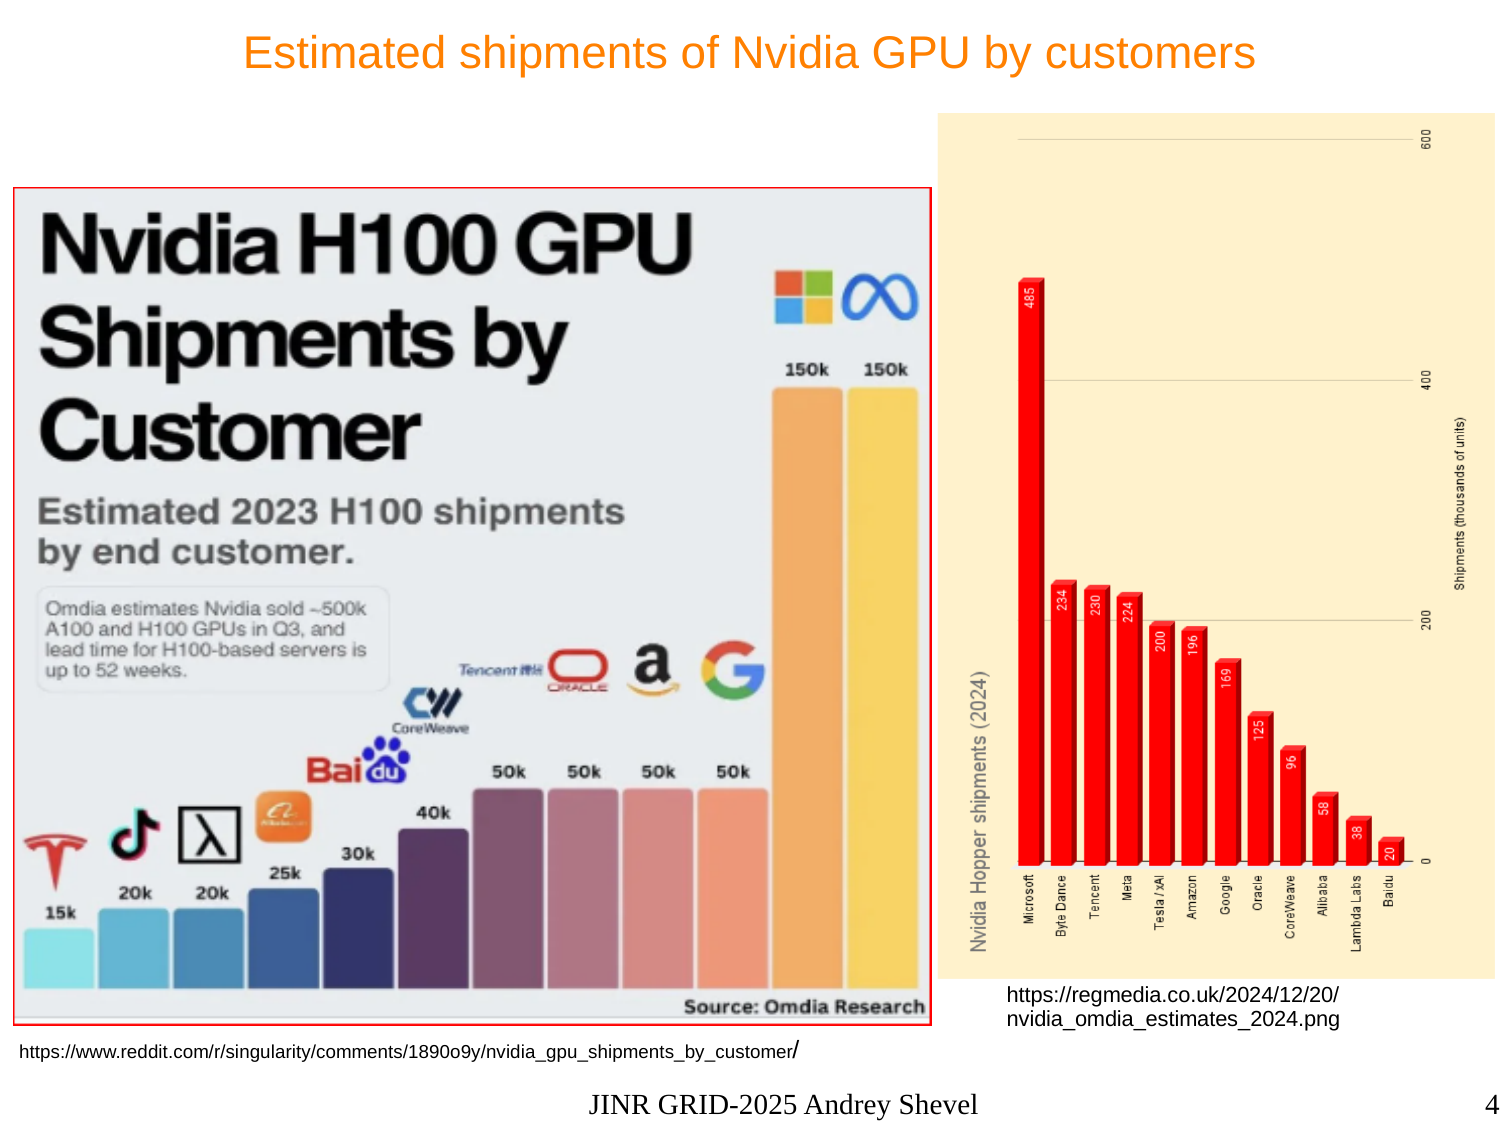

# Estimated shipments of Nvidia GPU by customers
https://regmedia.co.uk/2024/12/20/nvidia_omdia_estimates_2024.png
https://www.reddit.com/r/singularity/comments/1890o9y/nvidia_gpu_shipments_by_customer/
4